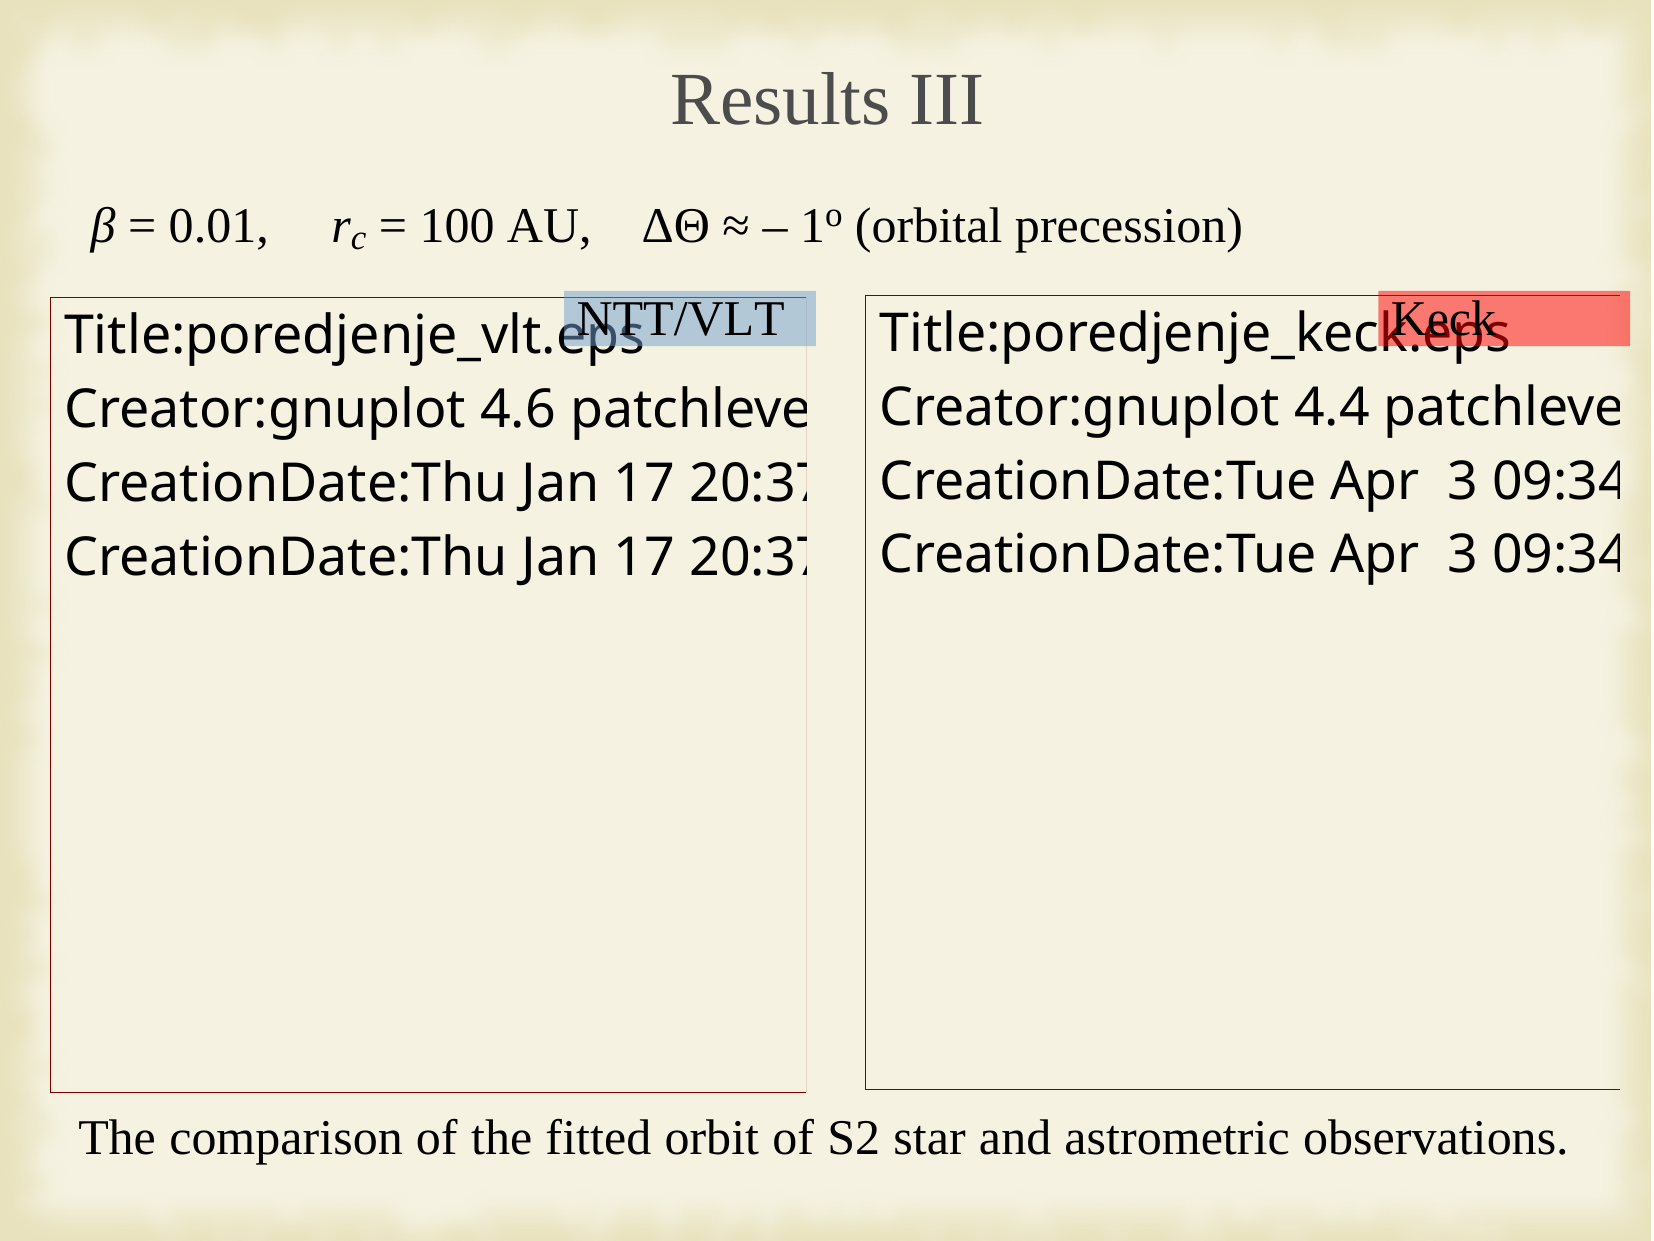

Results III
# β = 0.01, rc = 100 AU, ΔΘ ≈ – 1o (orbital precession)
 NTT/VLT
 Keck
The comparison of the fitted orbit of S2 star and astrometric observations.